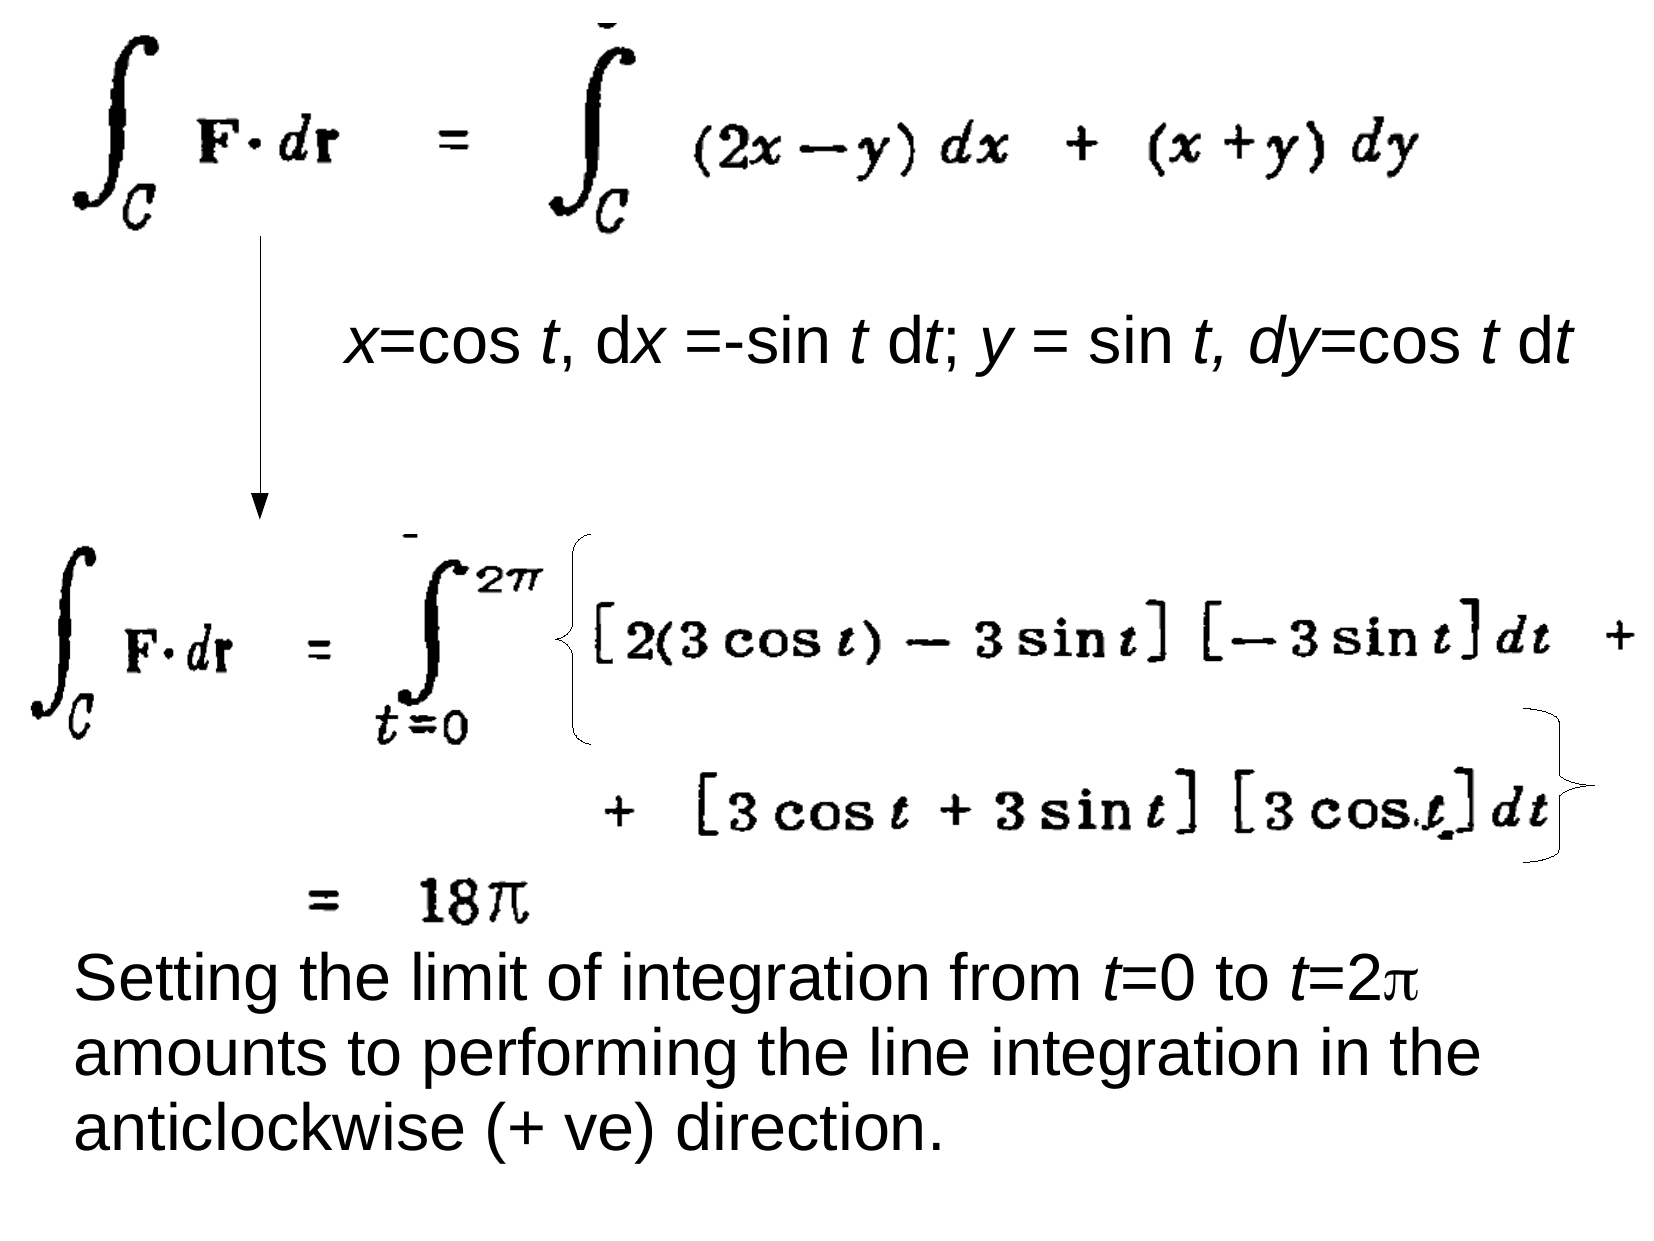

x=cos t, dx =-sin t dt; y = sin t, dy=cos t dt
Setting the limit of integration from t=0 to t=2p amounts to performing the line integration in the anticlockwise (+ ve) direction.